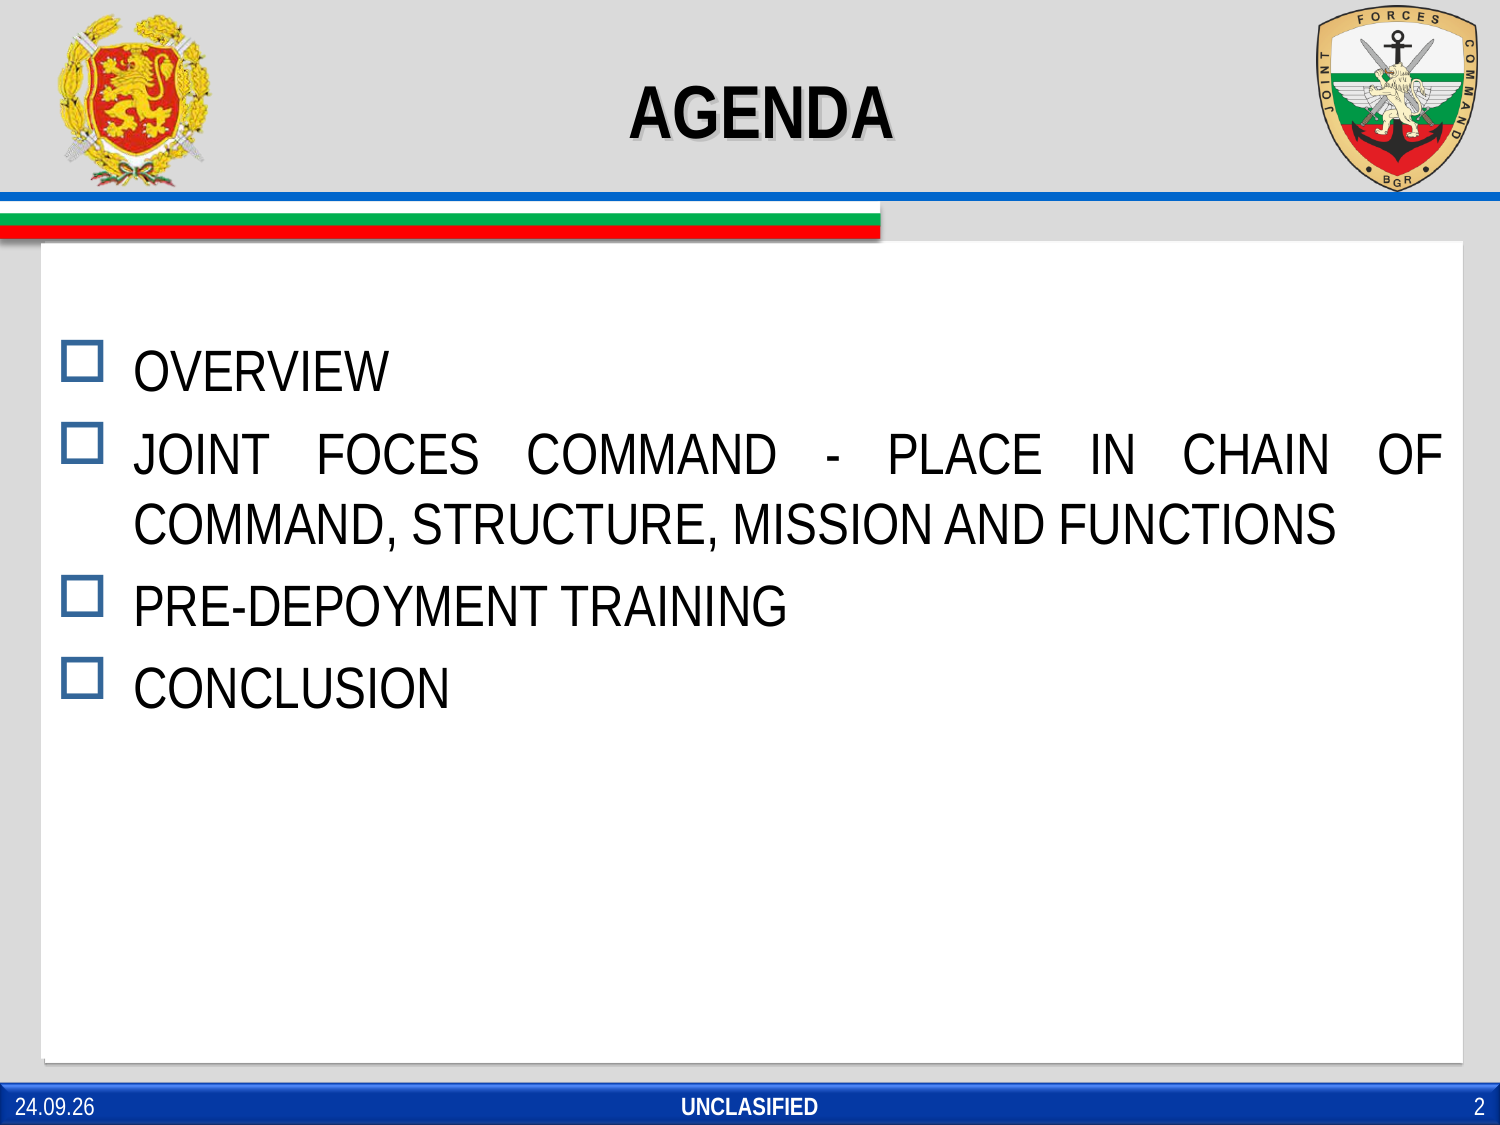

# AGENDA
OVERVIEW
JOINT FOCES COMMAND - PLACE IN CHAIN OF COMMAND, STRUCTURE, MISSION AND FUNCTIONS
PRE-DEPOYMENT TRAINING
CONCLUSION
UNCLASIFIED